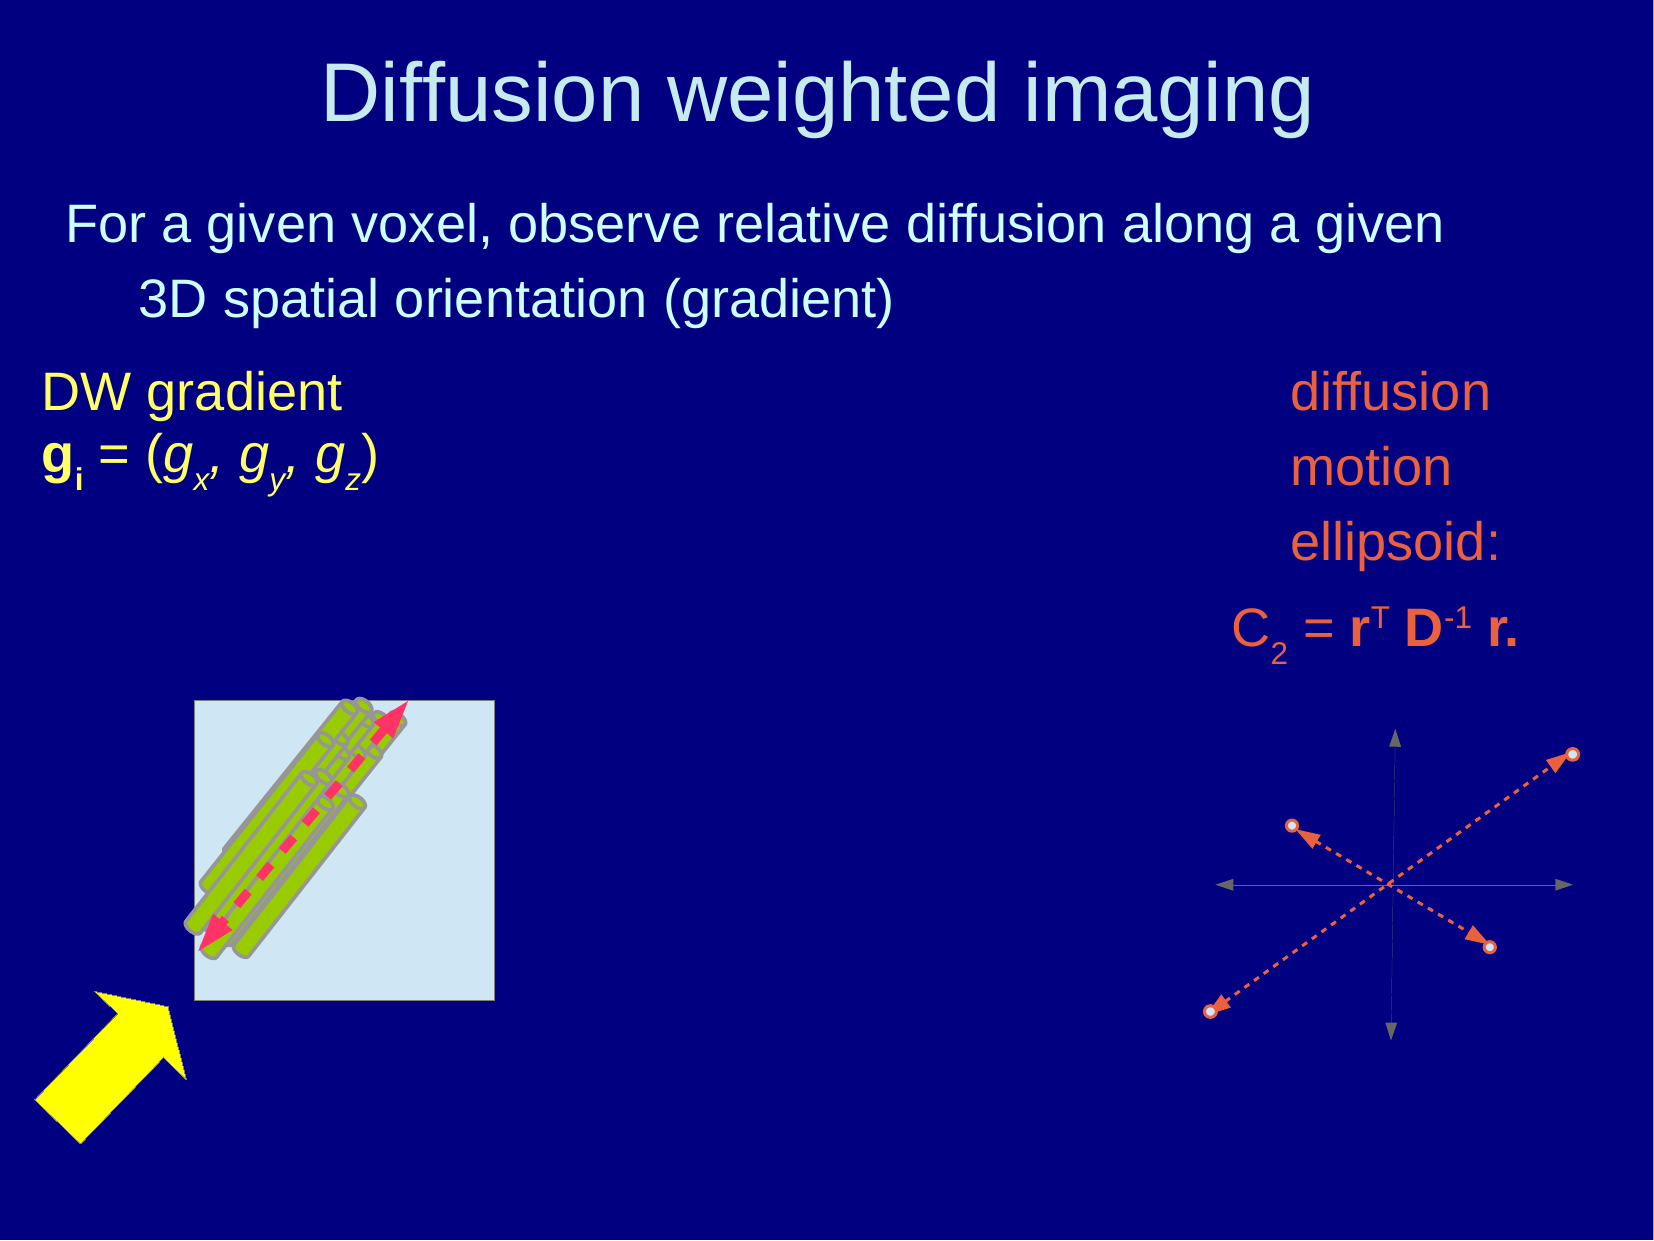

# Diffusion weighted imaging
For a given voxel, observe relative diffusion along a given
	3D spatial orientation (gradient)
diffusion
motion
ellipsoid:
DW gradient
gi = (gx, gy, gz)
C2 = rT D-1 r.